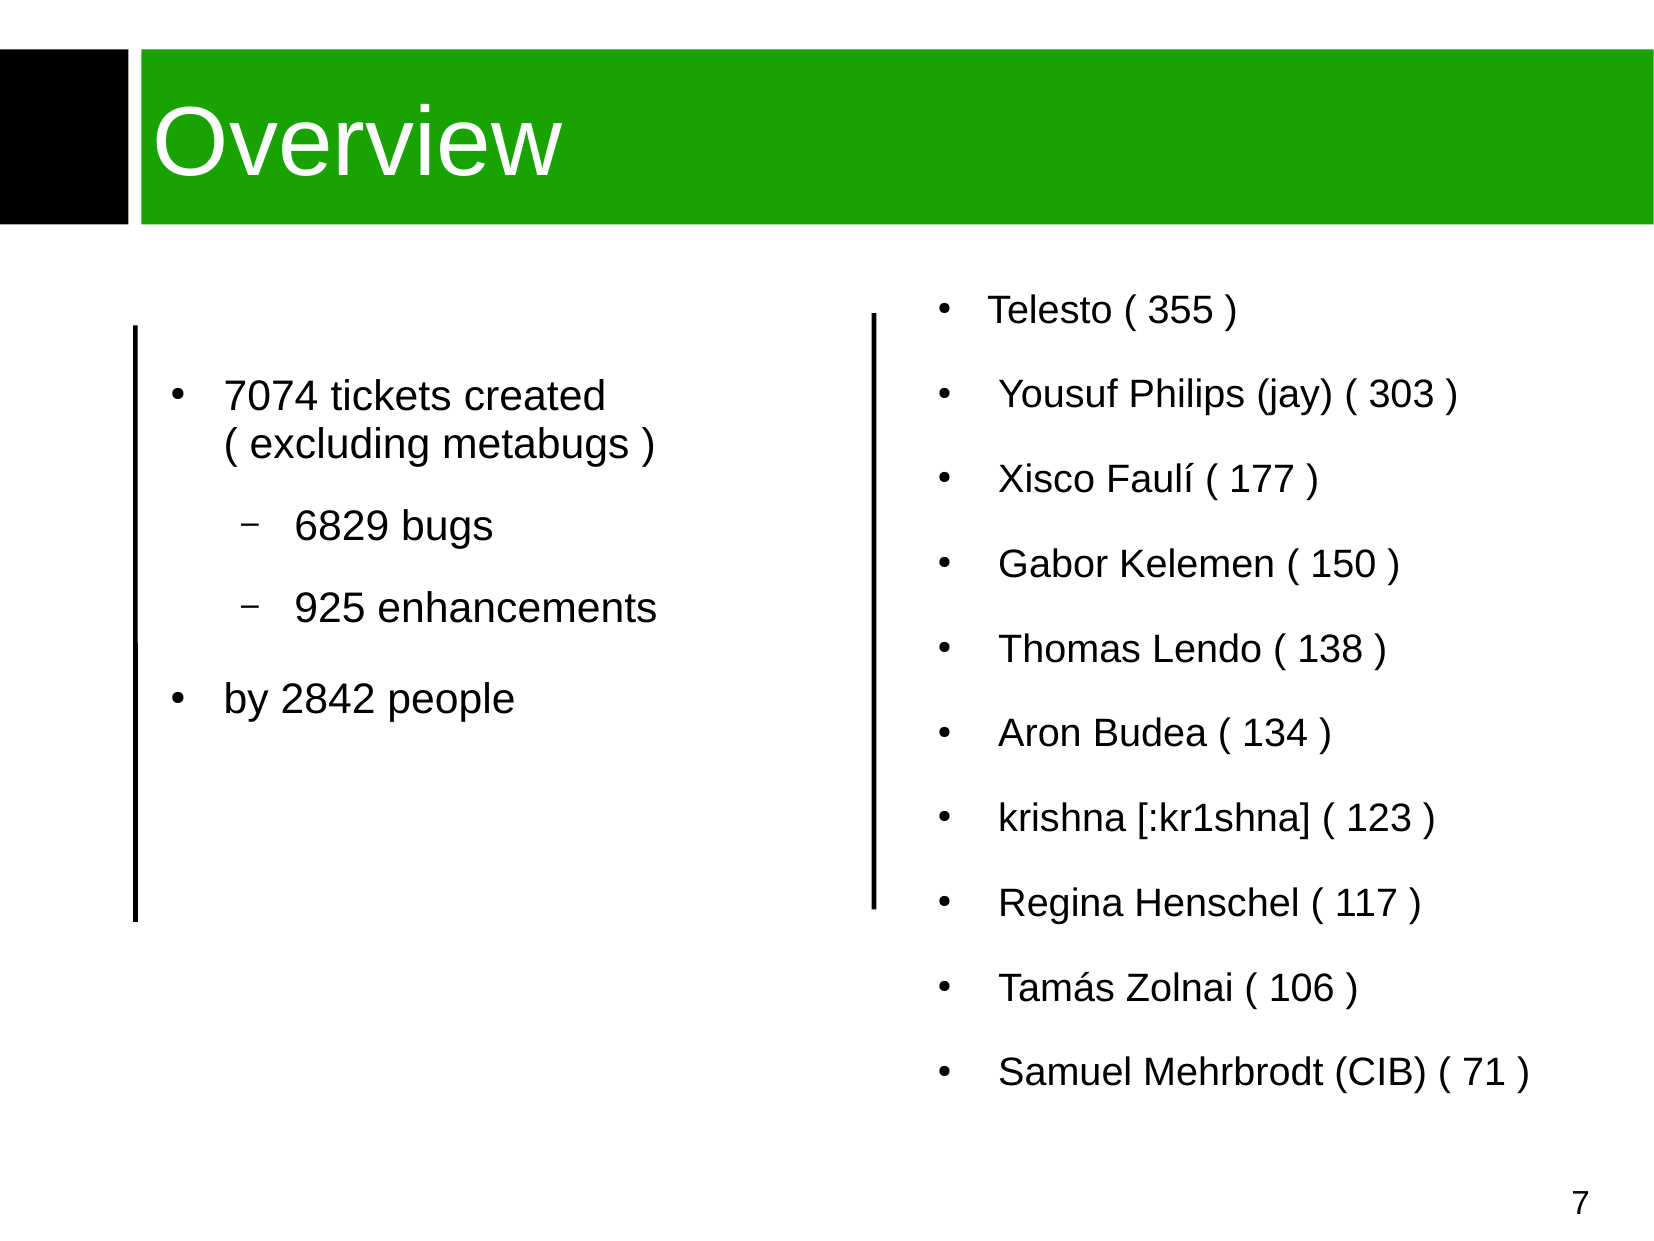

# Overview
7074 tickets created ( excluding metabugs )
6829 bugs
925 enhancements
by 2842 people
Telesto ( 355 )
 Yousuf Philips (jay) ( 303 )
 Xisco Faulí ( 177 )
 Gabor Kelemen ( 150 )
 Thomas Lendo ( 138 )
 Aron Budea ( 134 )
 krishna [:kr1shna] ( 123 )
 Regina Henschel ( 117 )
 Tamás Zolnai ( 106 )
 Samuel Mehrbrodt (CIB) ( 71 )